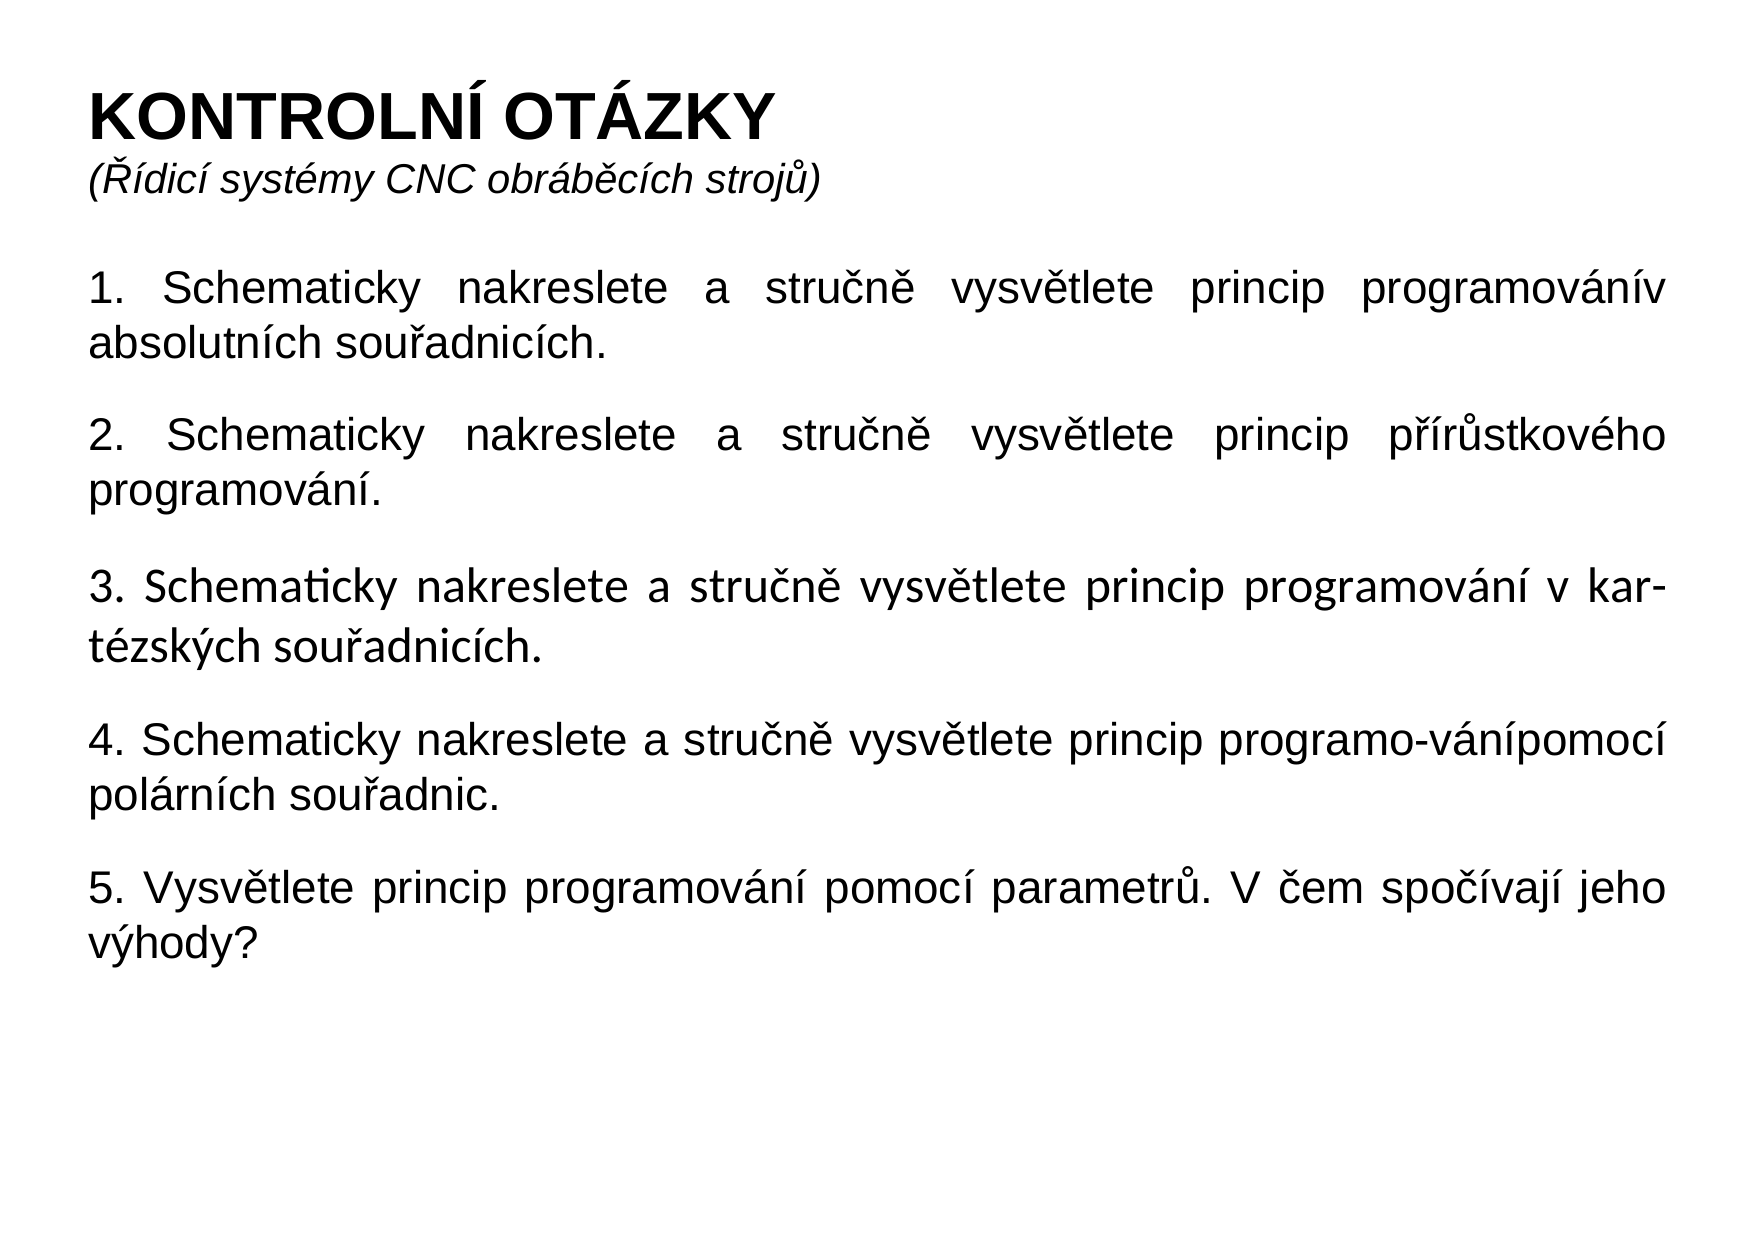

KONTROLNÍ OTÁZKY
(Řídicí systémy CNC obráběcích strojů)
 Schematicky nakreslete a stručně vysvětlete princip programování v absolutních souřadnicích.
 Schematicky nakreslete a stručně vysvětlete princip přírůstkového programování.
 Schematicky nakreslete a stručně vysvětlete princip programování v kar-tézských souřadnicích.
 Schematicky nakreslete a stručně vysvětlete princip programo-vání pomocí polárních souřadnic.
 Vysvětlete princip programování pomocí parametrů. V čem spočívají jeho výhody?